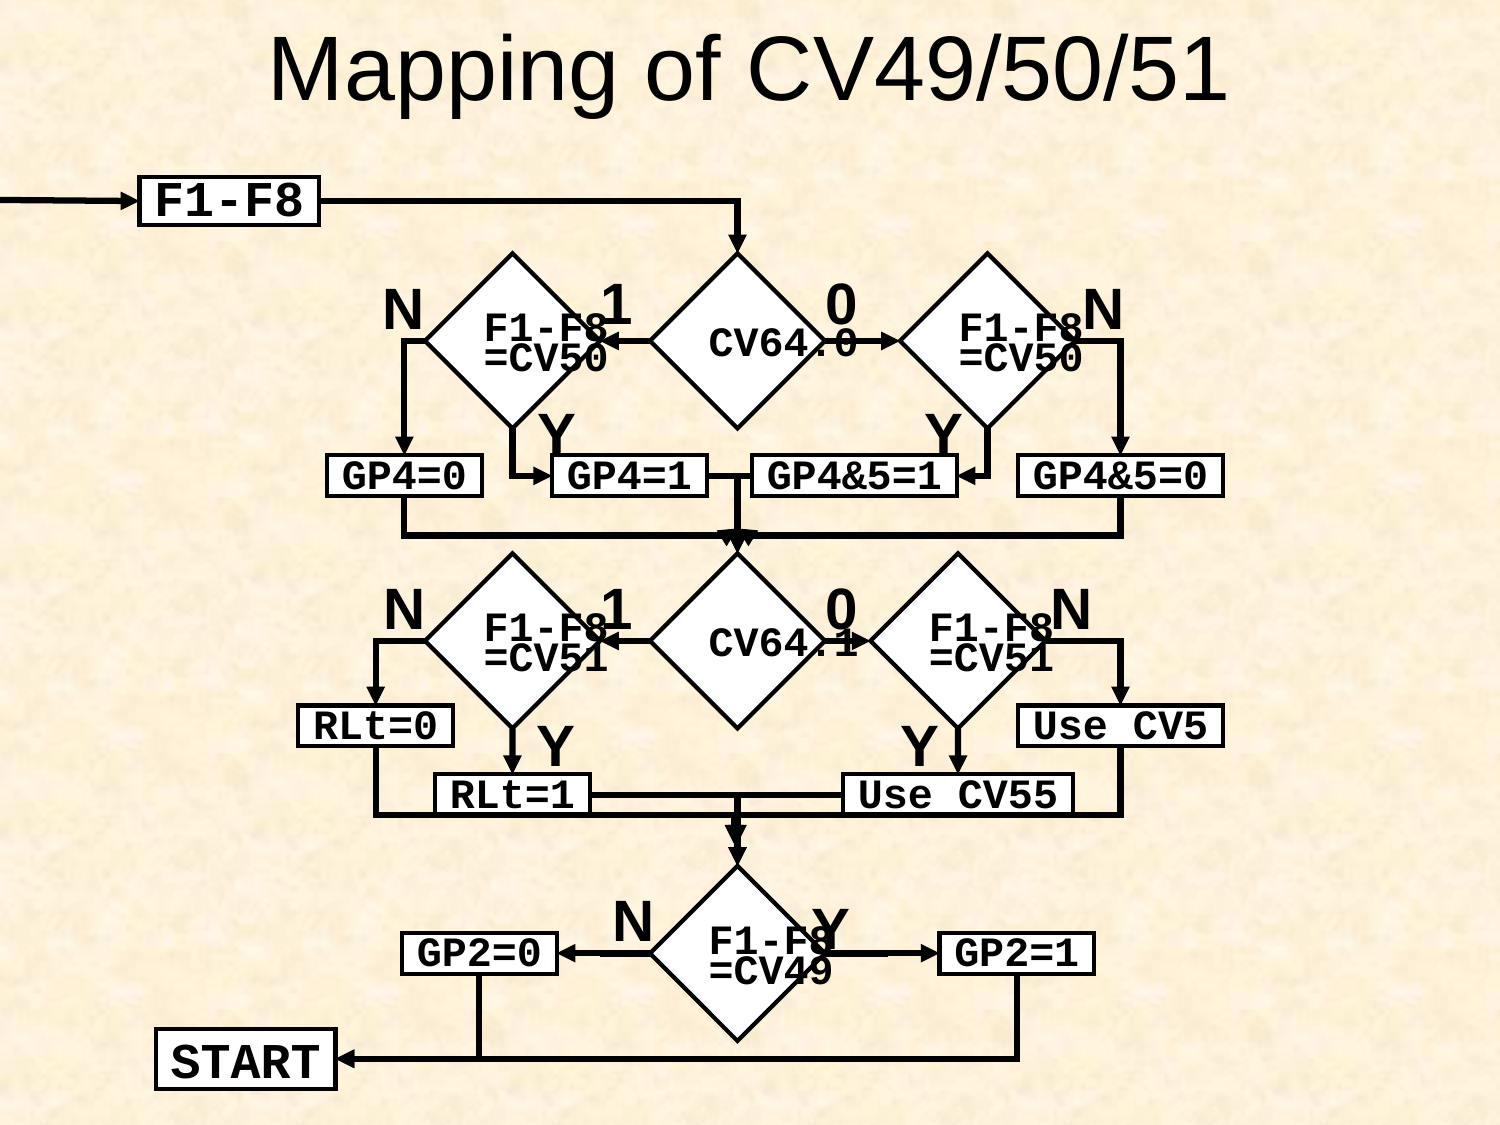

# Mapping of CV49/50/51
F1-F8
F1-F8
=CV50
CV64.0
F1-F8
=CV50
1
0
N
N
Y
Y
GP4=0
GP4=1
GP4&5=1
GP4&5=0
F1-F8
=CV51
CV64.1
F1-F8
=CV51
N
1
0
N
RLt=0
Use CV5
Y
Y
RLt=1
Use CV55
F1-F8
=CV49
N
Y
GP2=0
GP2=1
START